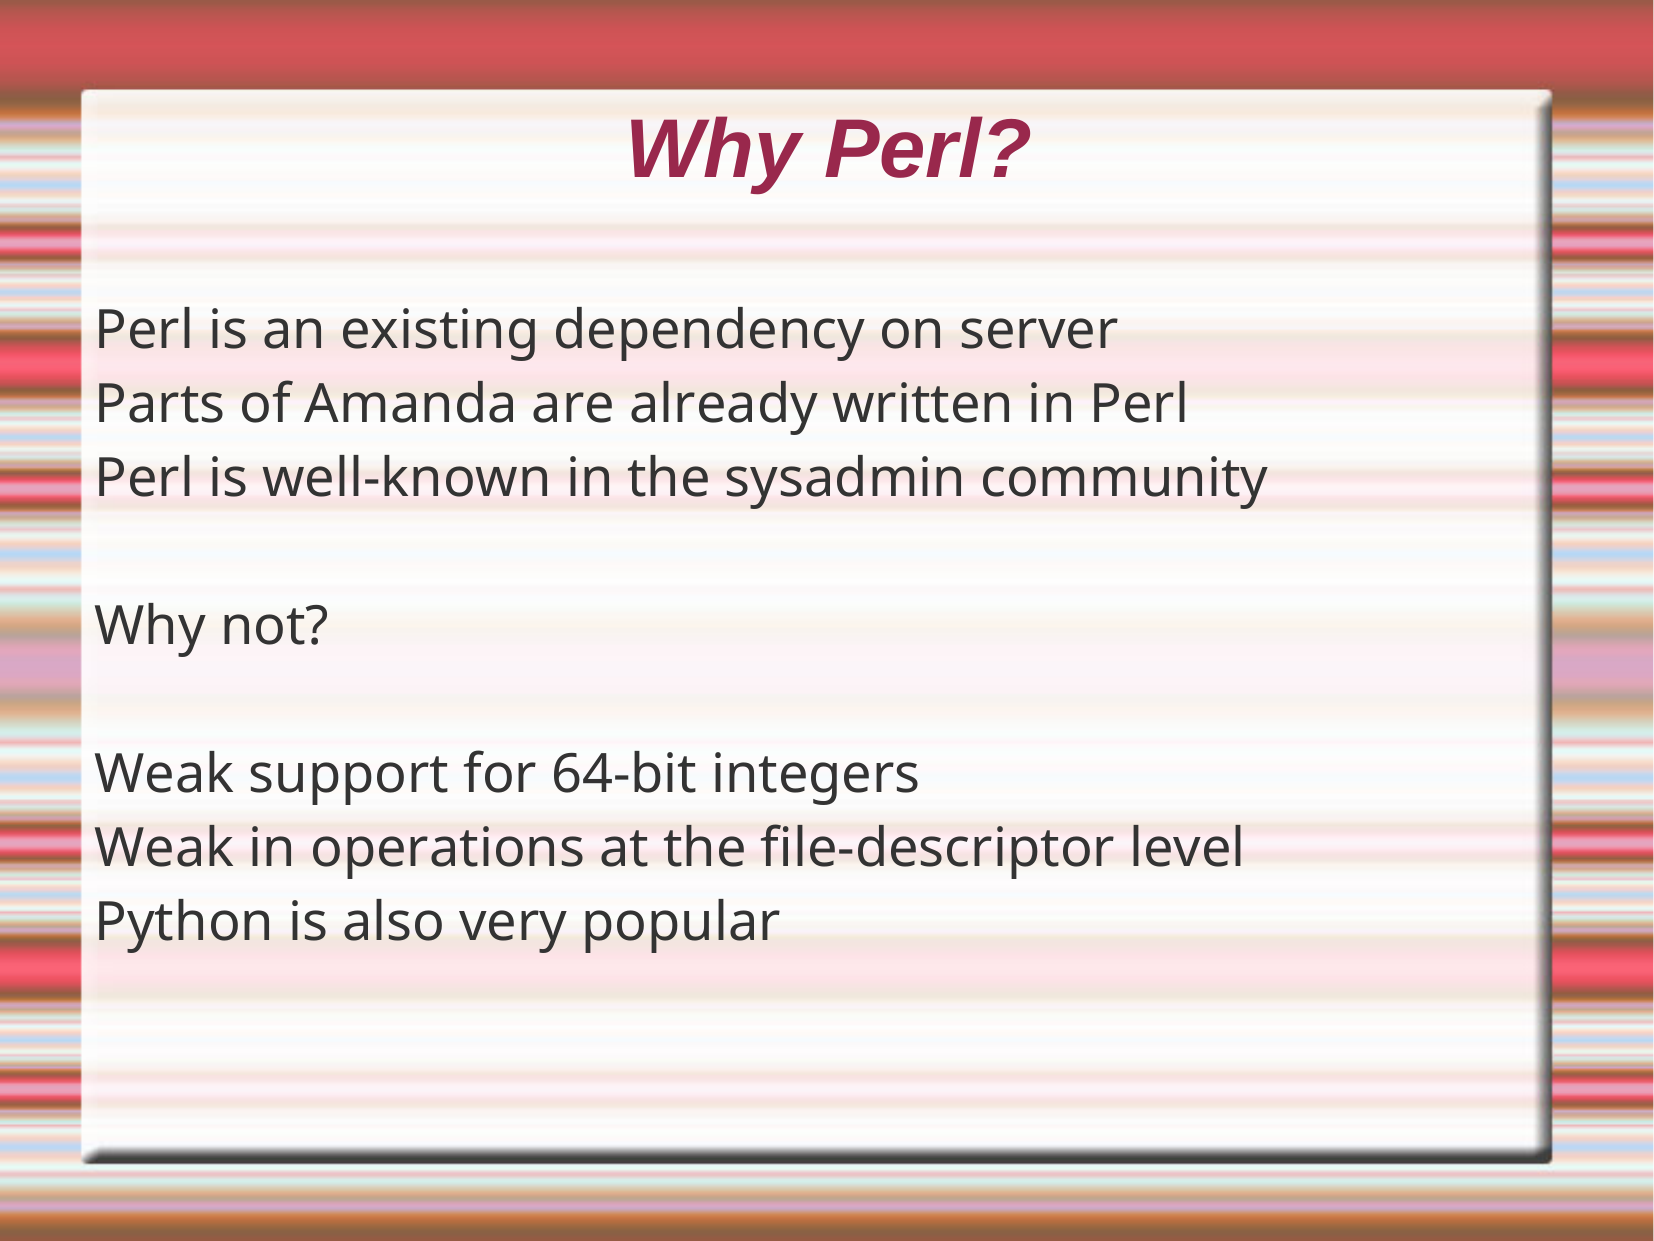

# Why Perl?
Perl is an existing dependency on server
Parts of Amanda are already written in Perl
Perl is well-known in the sysadmin community
Why not?
Weak support for 64-bit integers
Weak in operations at the file-descriptor level
Python is also very popular